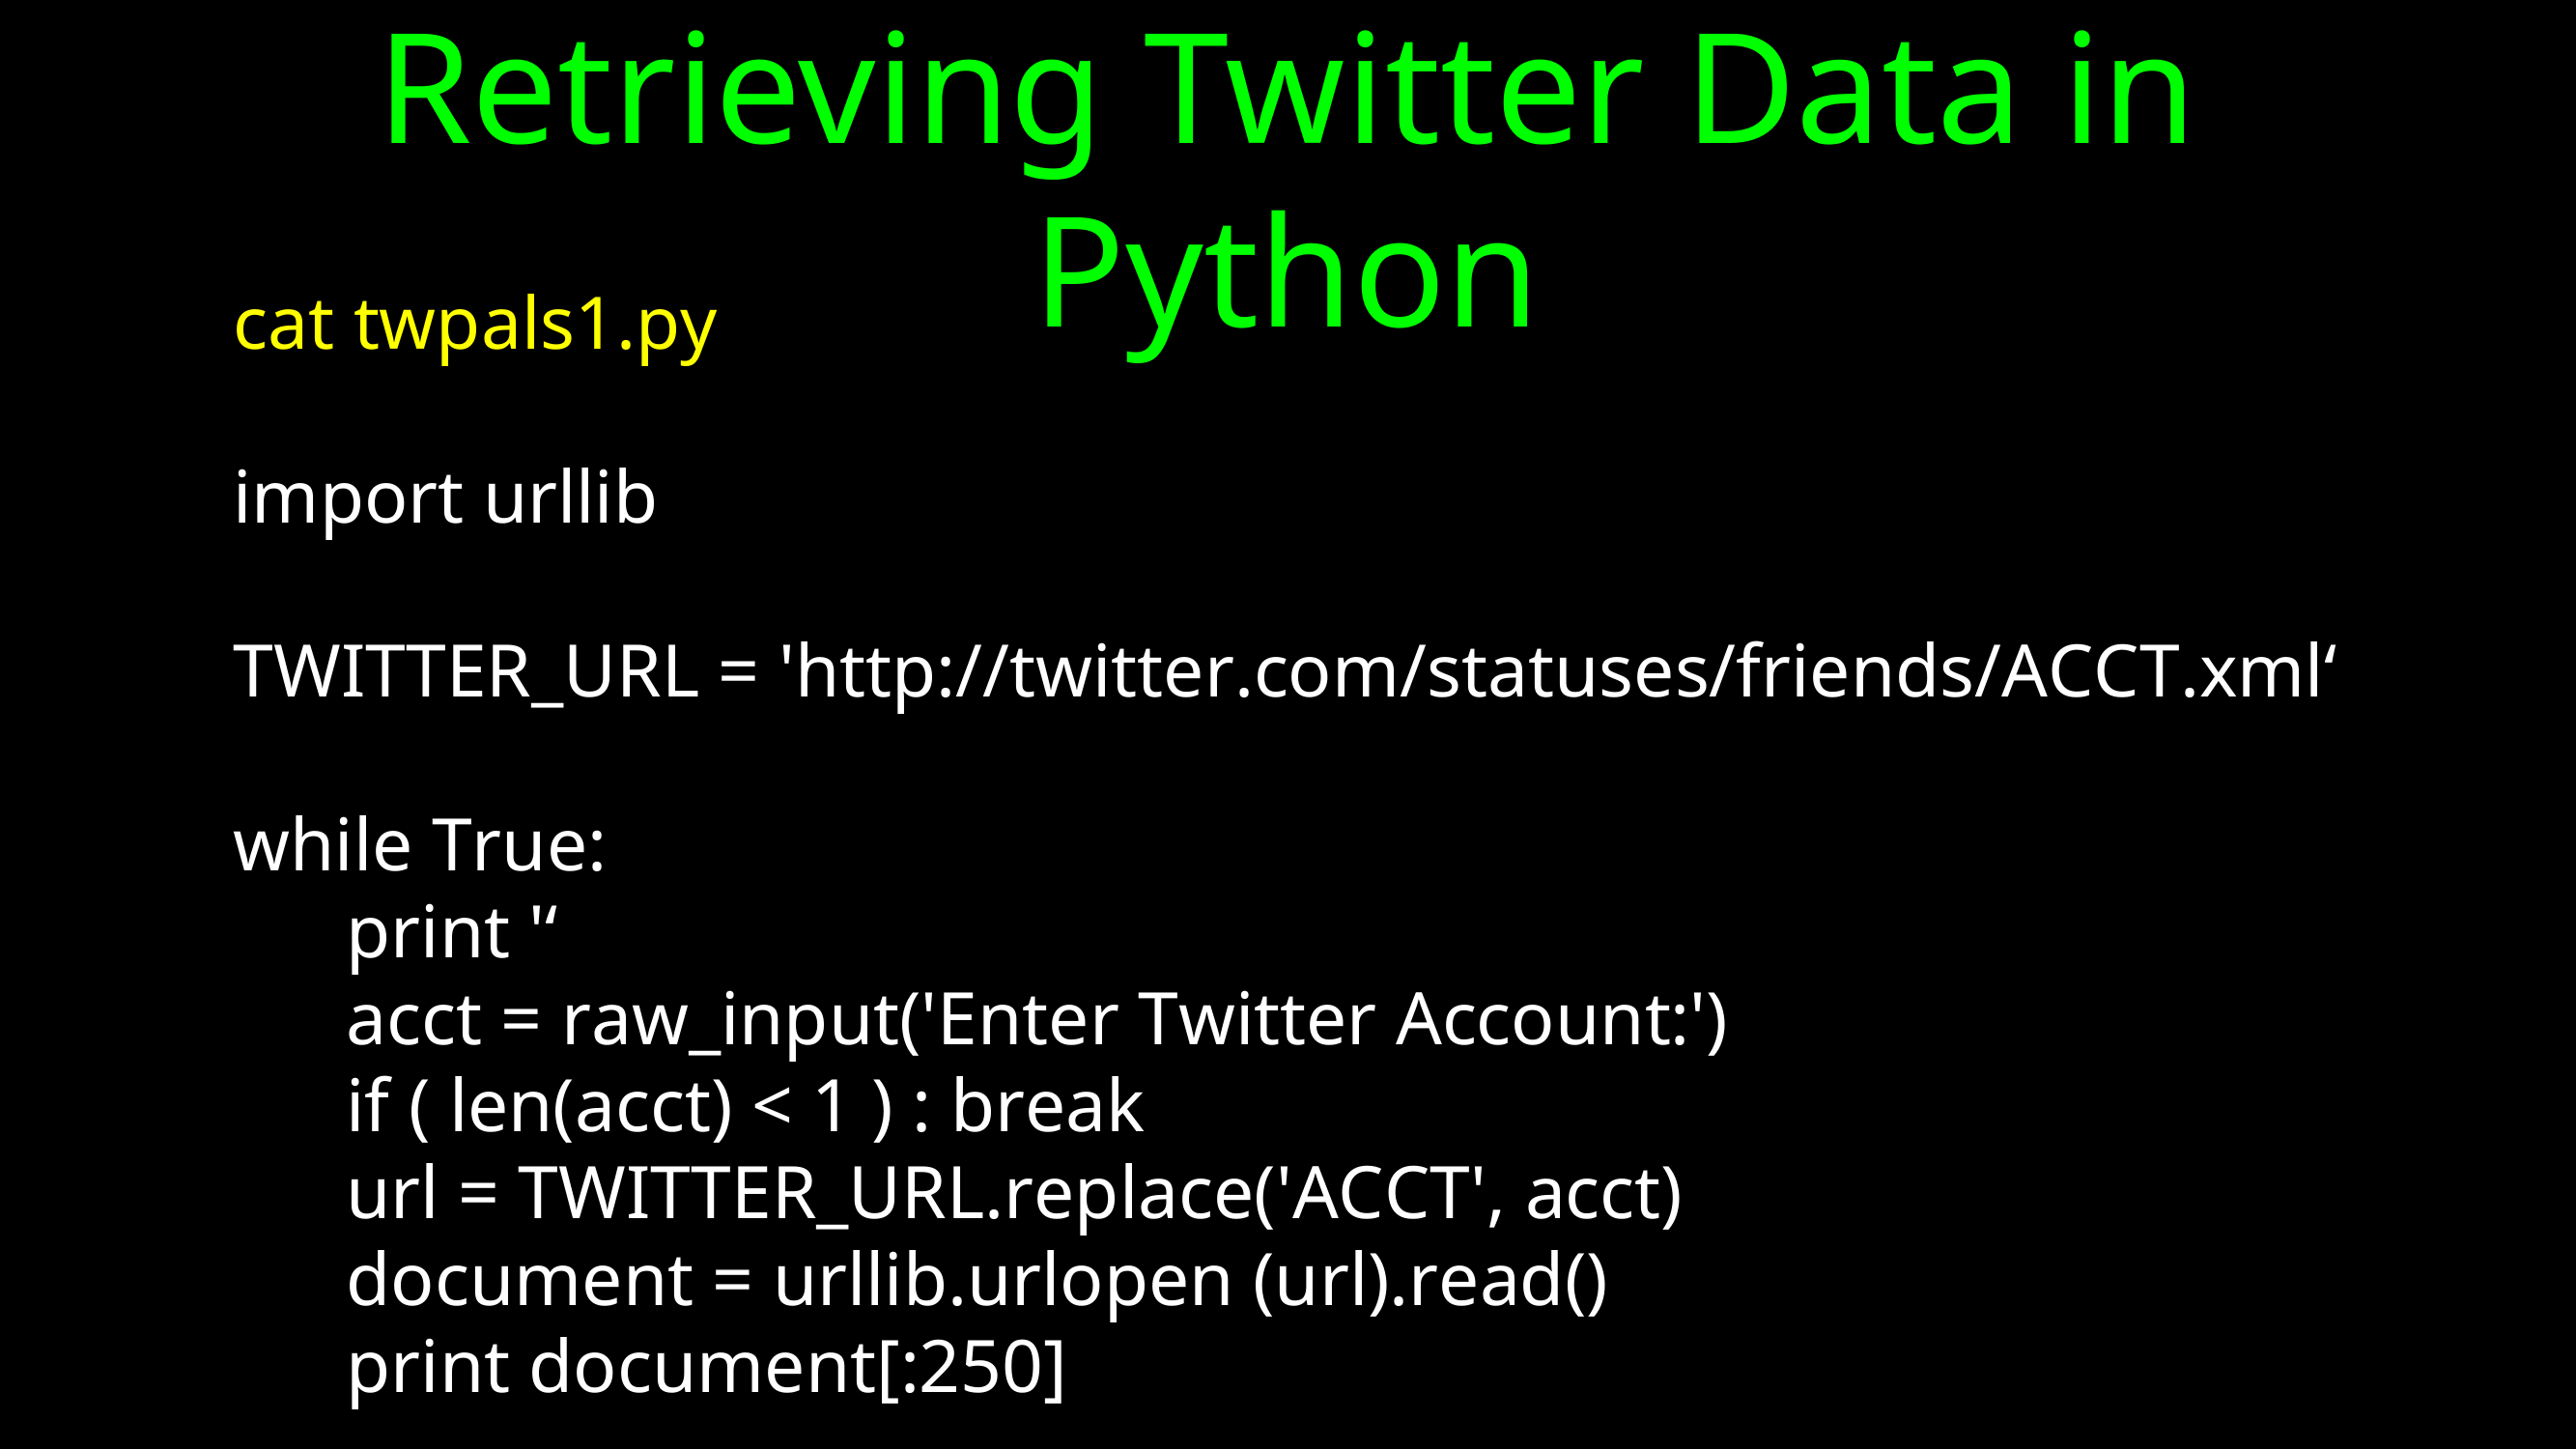

# Retrieving Twitter Data in Python
cat twpals1.py
import urllib
TWITTER_URL = 'http://twitter.com/statuses/friends/ACCT.xml‘
while True:
 print '‘
 acct = raw_input('Enter Twitter Account:')
 if ( len(acct) < 1 ) : break
 url = TWITTER_URL.replace('ACCT', acct)
 document = urllib.urlopen (url).read()
 print document[:250]